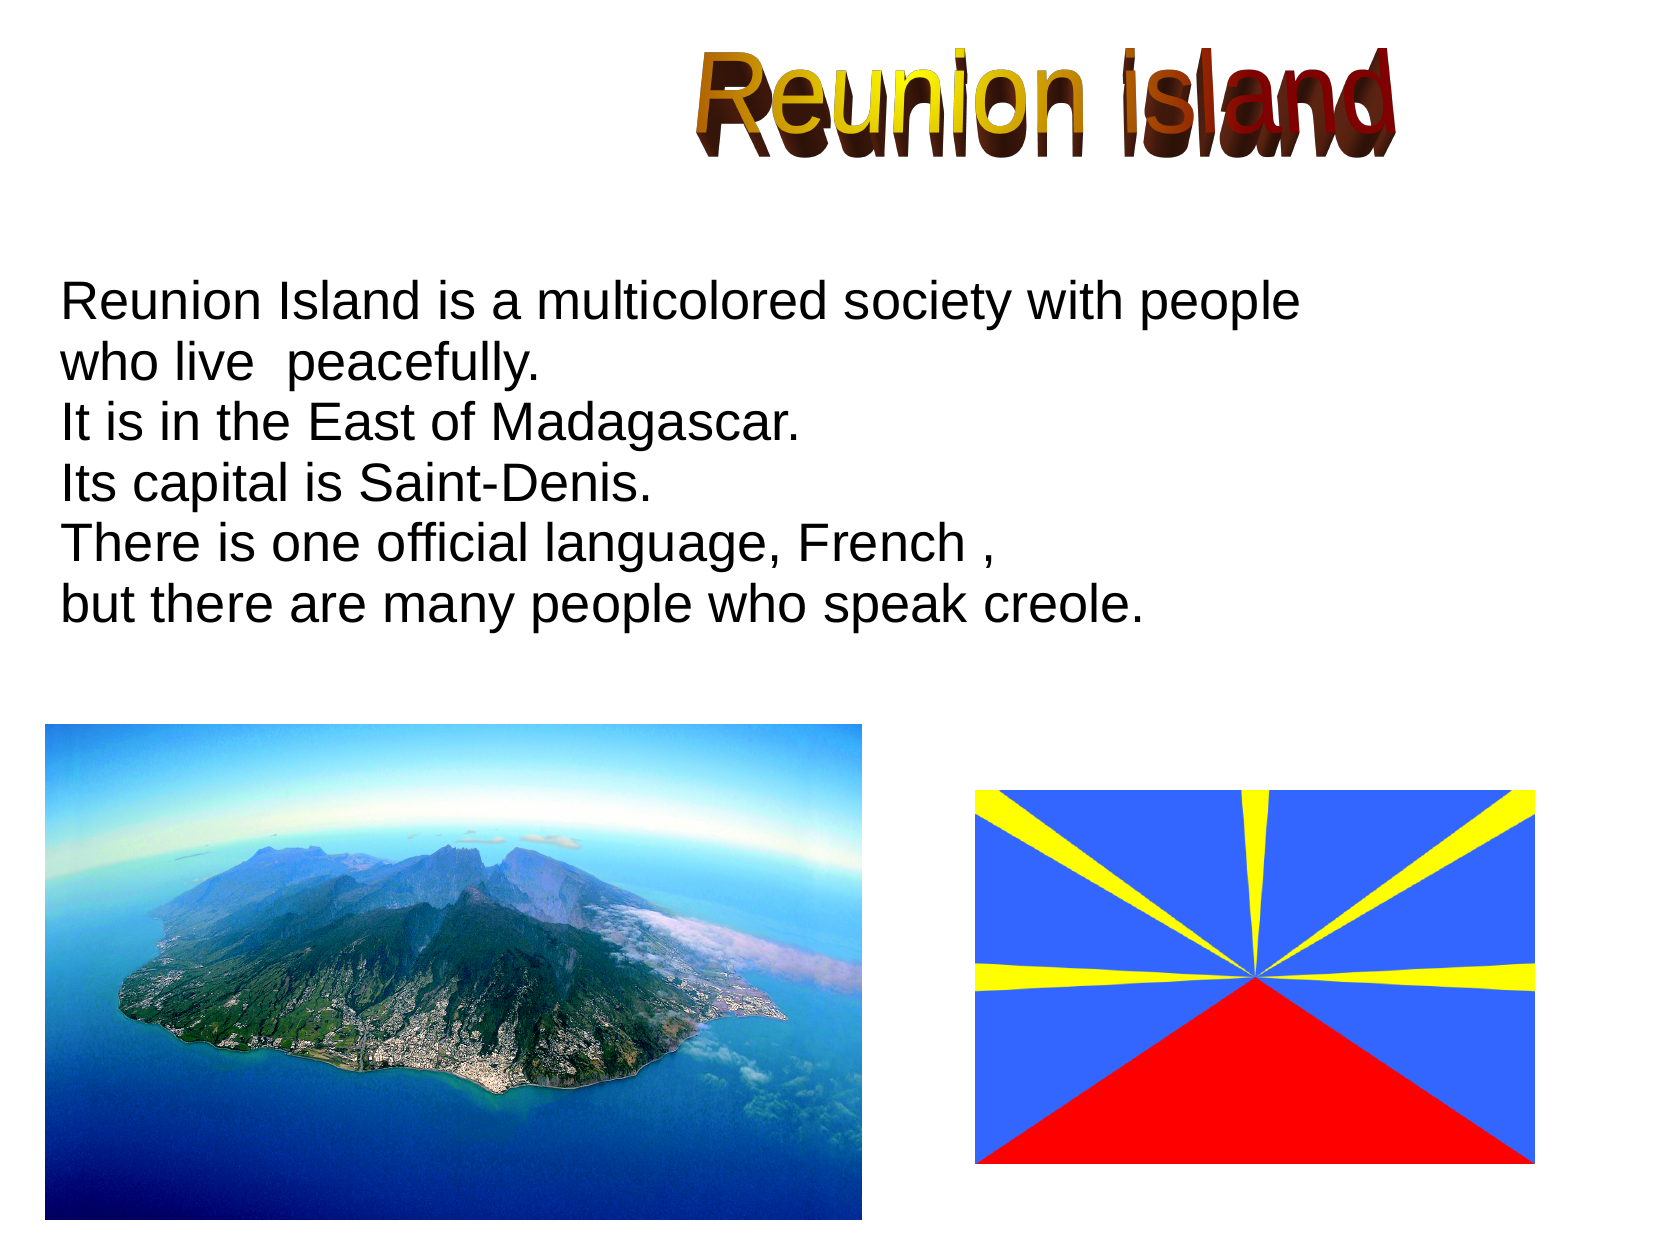

Reunion island
Reunion Island is a multicolored society with people
who live peacefully.
It is in the East of Madagascar.
Its capital is Saint-Denis.
There is one official language, French ,
but there are many people who speak creole.